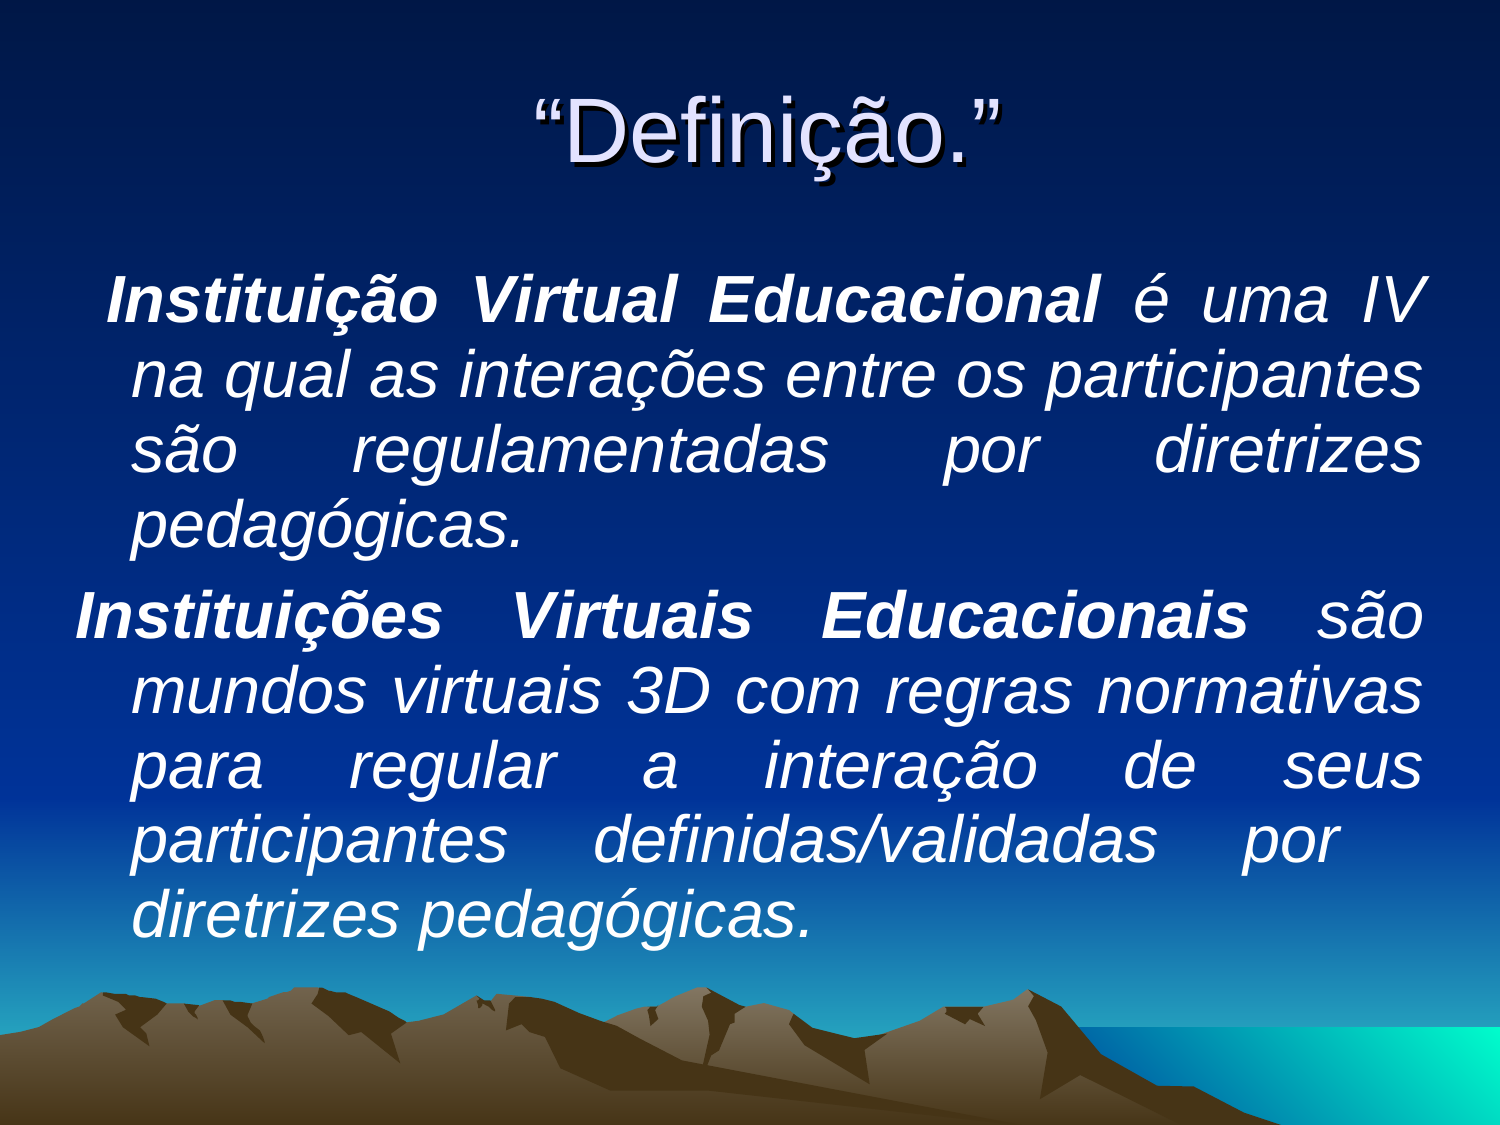

# “Definição.”
 Instituição Virtual Educacional é uma IV na qual as interações entre os participantes são regulamentadas por diretrizes pedagógicas.
Instituições Virtuais Educacionais são mundos virtuais 3D com regras normativas para regular a interação de seus participantes definidas/validadas por diretrizes pedagógicas.